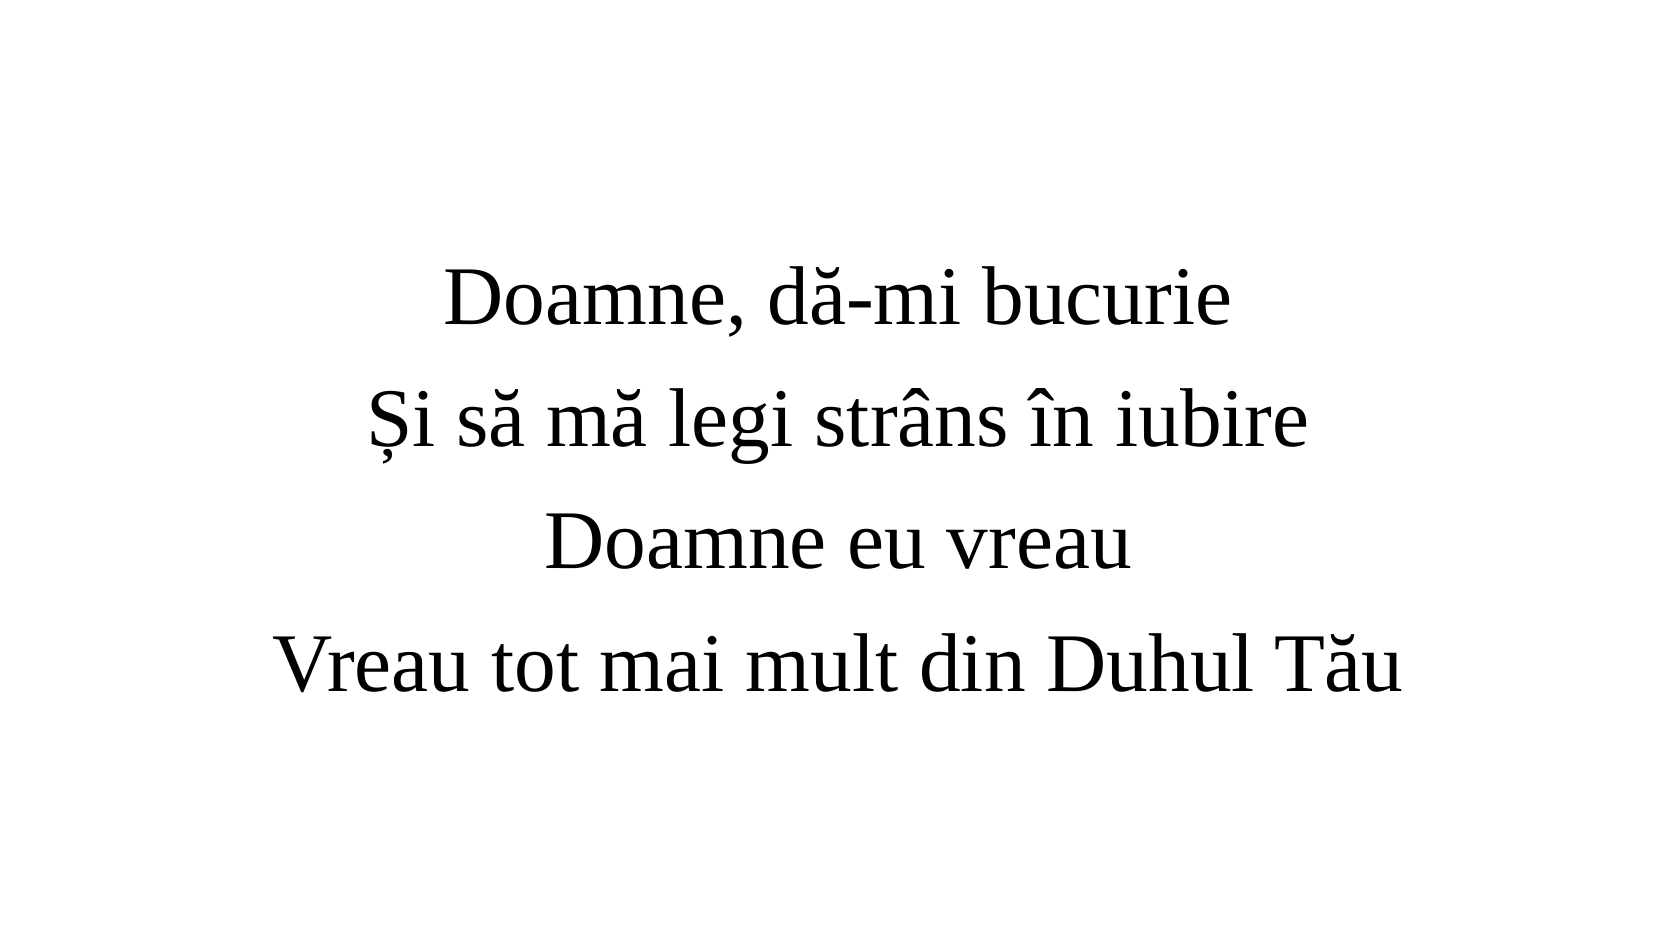

# Doamne, dă-mi bucurie
Și să mă legi strâns în iubire
Doamne eu vreau
Vreau tot mai mult din Duhul Tău